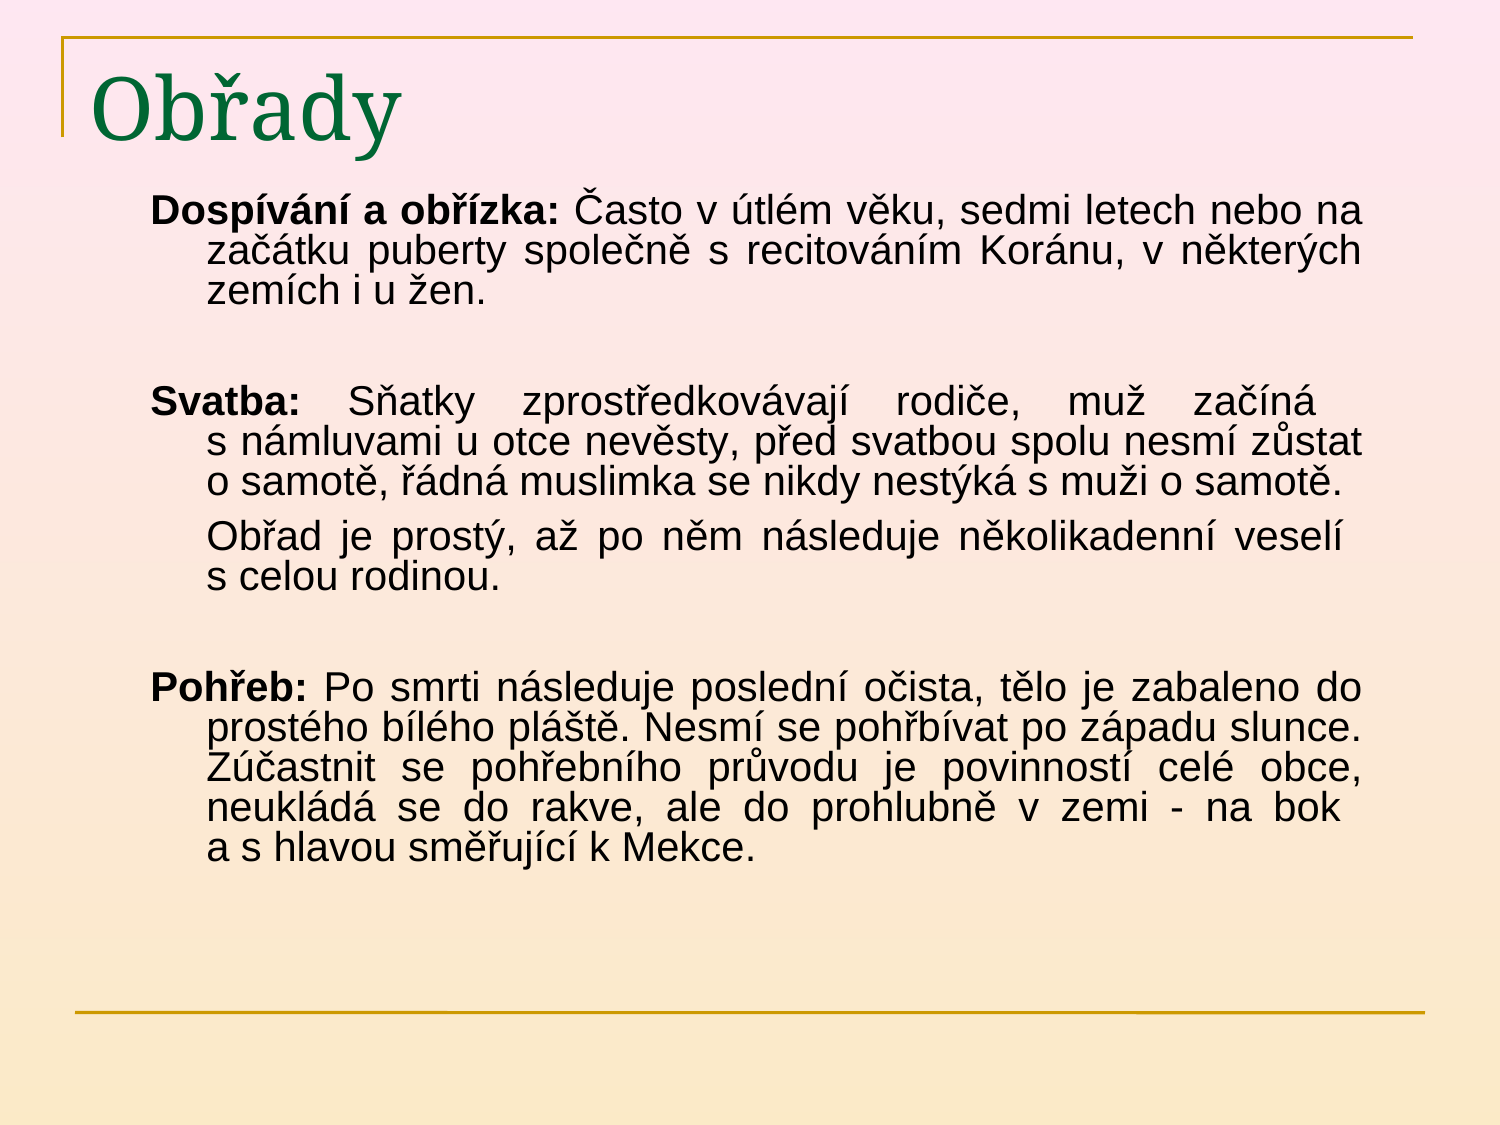

# Obřady
Dospívání a obřízka: Často v útlém věku, sedmi letech nebo na začátku puberty společně s recitováním Koránu, v některých zemích i u žen.
Svatba: Sňatky zprostředkovávají rodiče, muž začíná
s námluvami u otce nevěsty, před svatbou spolu nesmí zůstat o samotě, řádná muslimka se nikdy nestýká s muži o samotě.
	Obřad je prostý, až po něm následuje několikadenní veselí
s celou rodinou.
Pohřeb: Po smrti následuje poslední očista, tělo je zabaleno do prostého bílého pláště. Nesmí se pohřbívat po západu slunce. Zúčastnit se pohřebního průvodu je povinností celé obce, neukládá se do rakve, ale do prohlubně v zemi - na bok
a s hlavou směřující k Mekce.